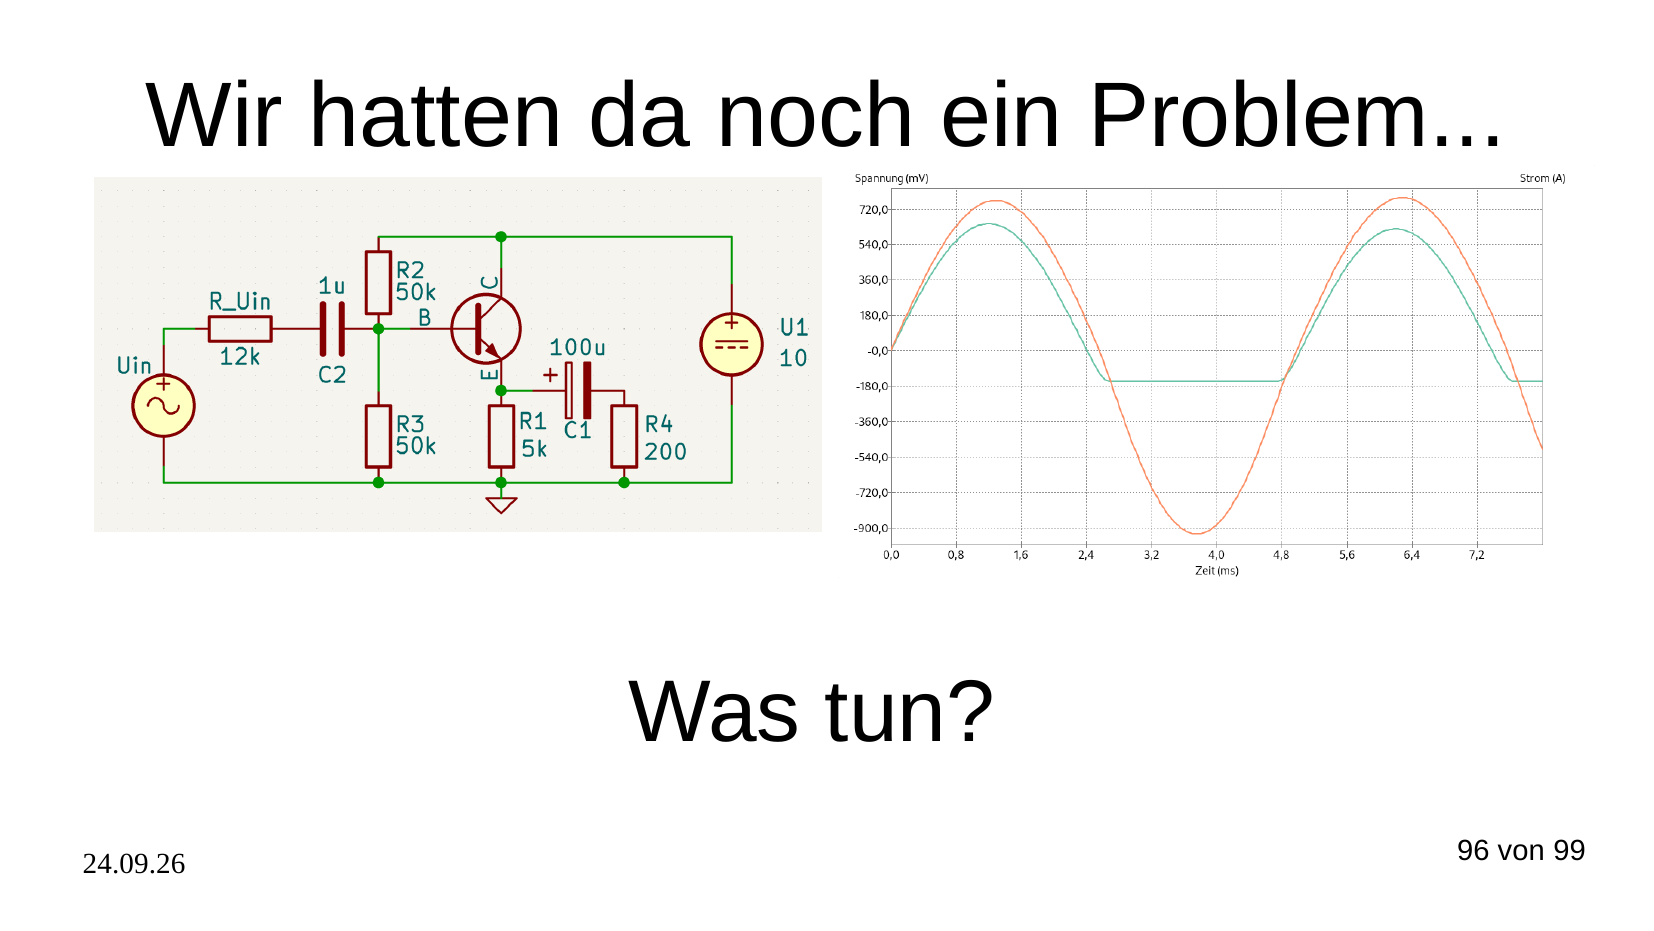

# Wir hatten da noch ein Problem...
Was tun?
96